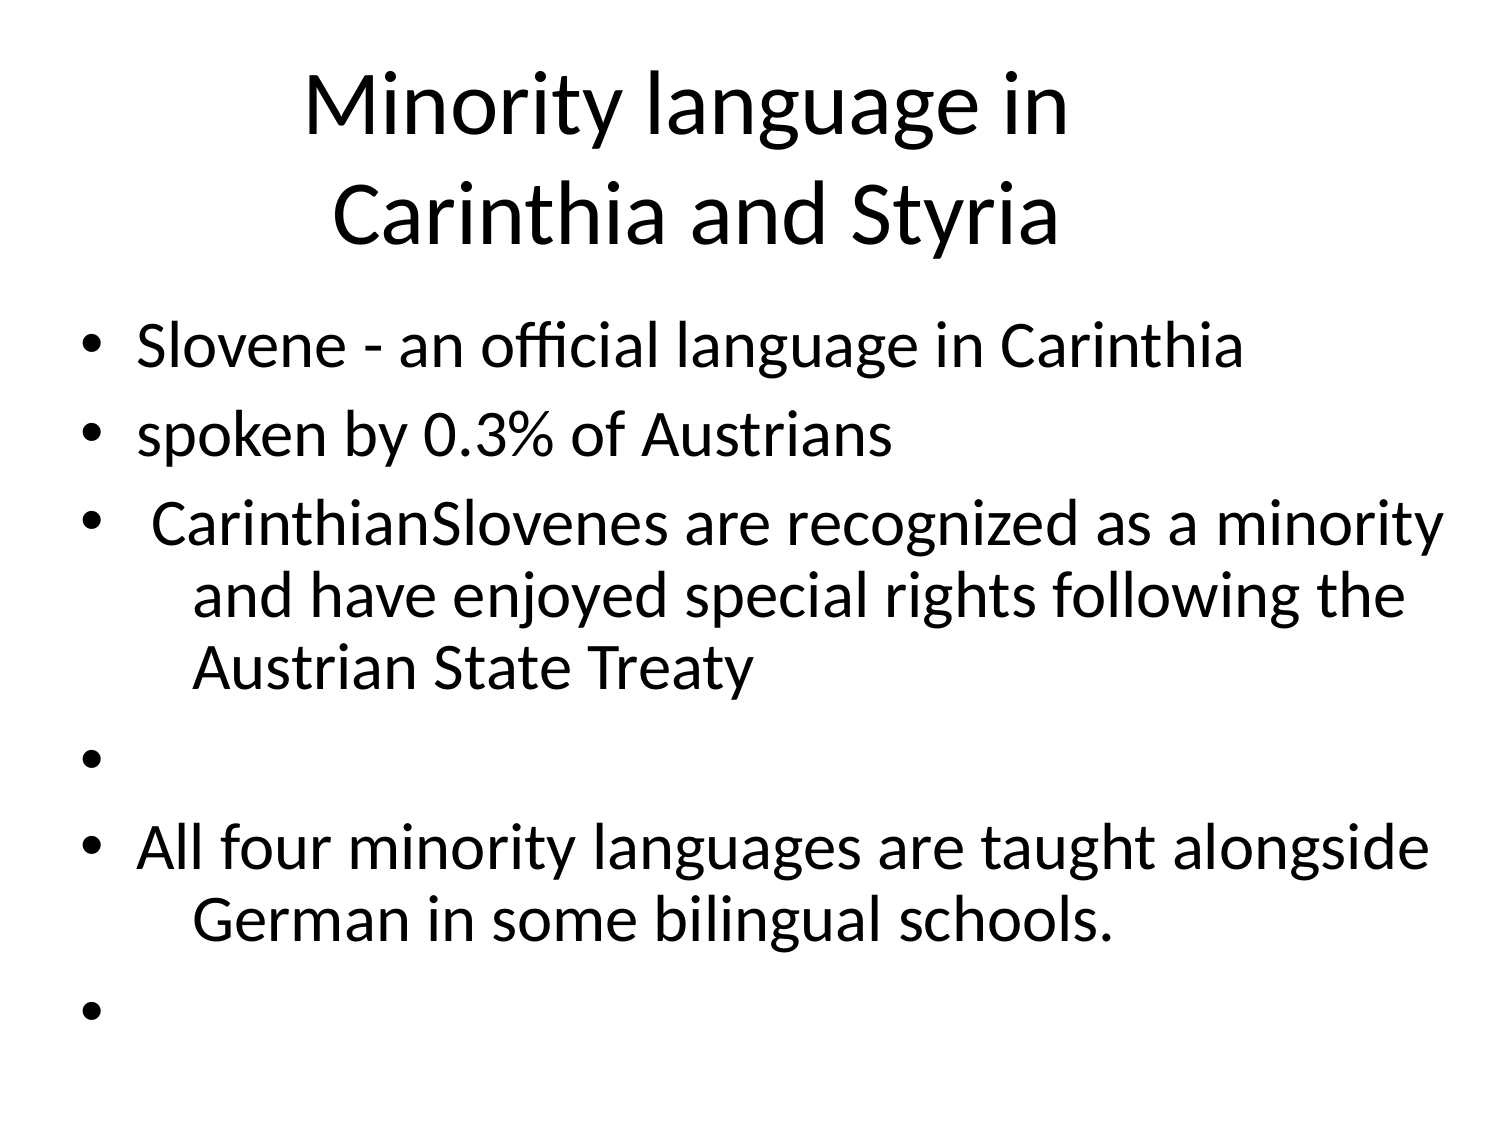

# Minority language in Carinthia and Styria
Slovene - an official language in Carinthia
spoken by 0.3% of Austrians
 CarinthianSlovenes are recognized as a minority and have enjoyed special rights following the Austrian State Treaty
All four minority languages are taught alongside German in some bilingual schools.